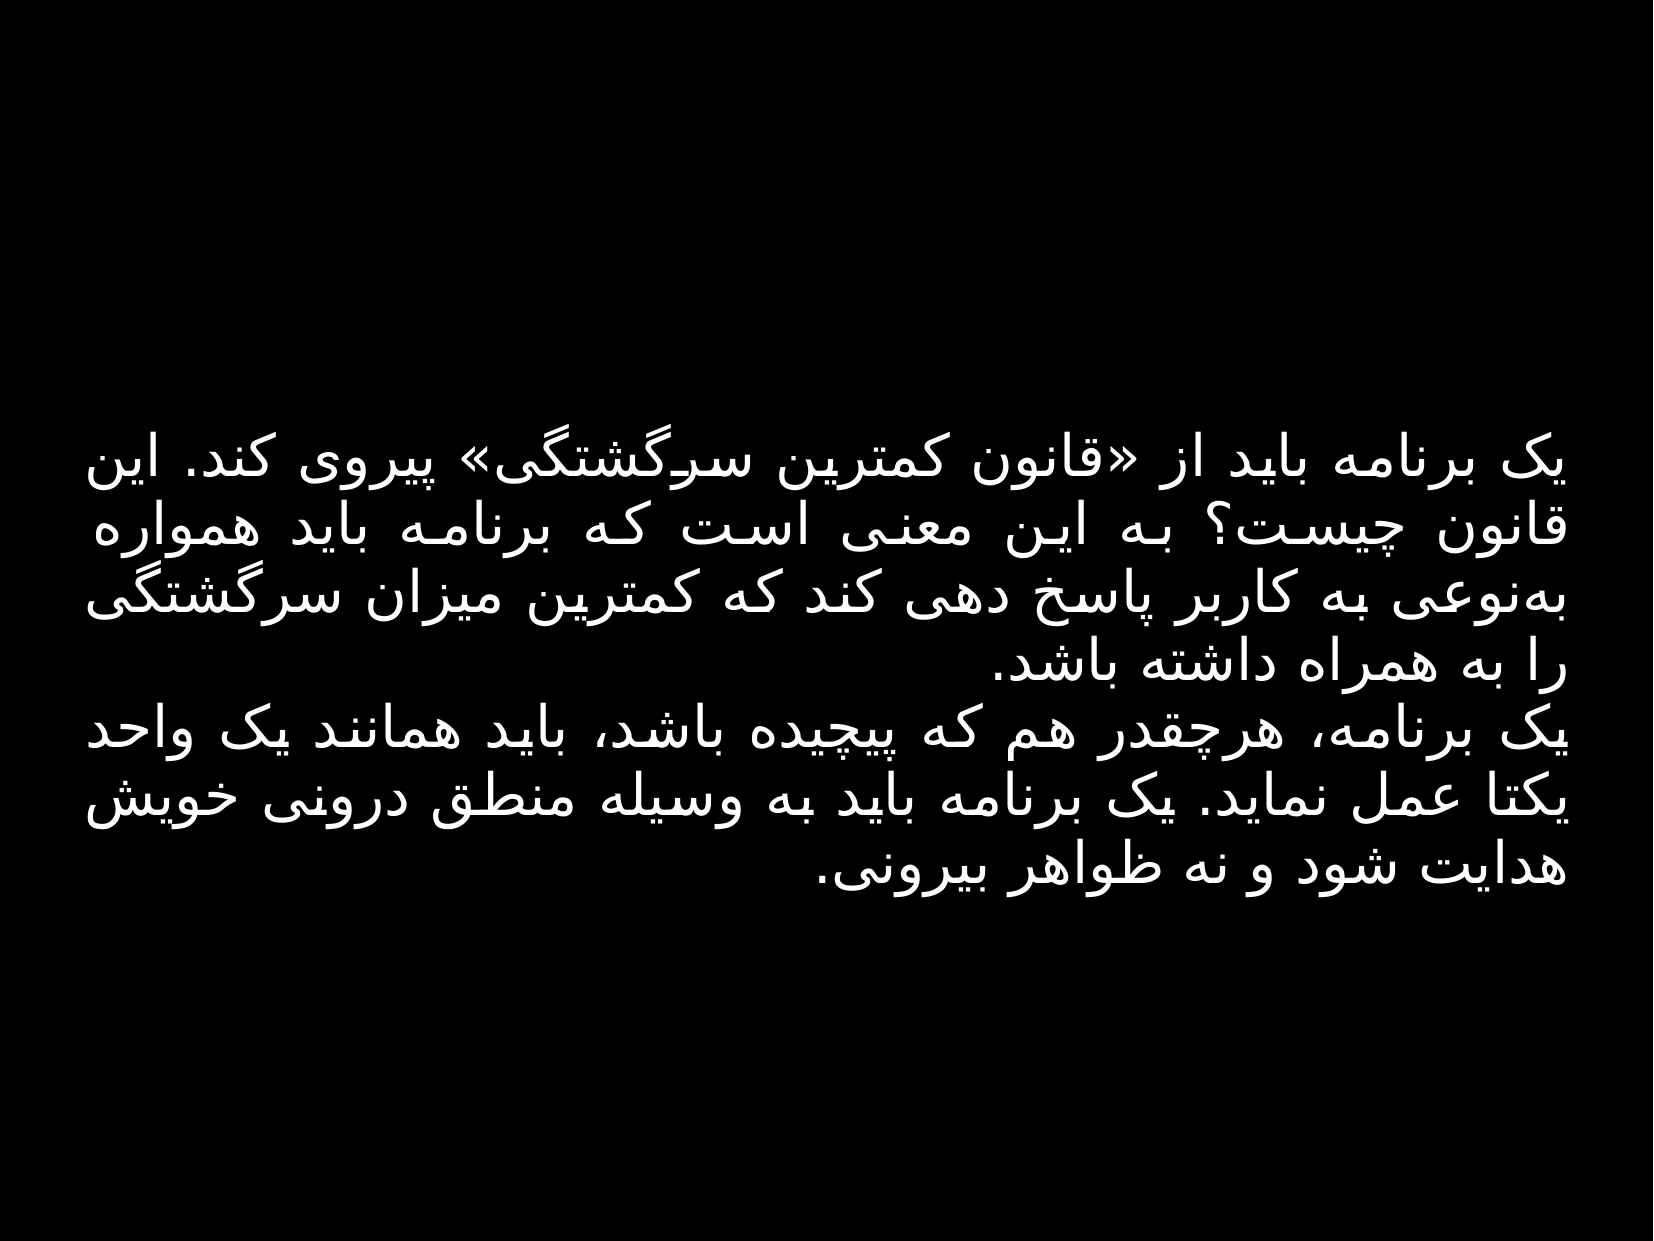

# ی‫ک برنامه باید از «قانون کمترین سرگشتگی» پیروی کند. این قانون چیست؟ به این معنی است که برنامه باید همواره به‌نوعی به کاربر پاسخ دهی کند که کمترین میزان سرگشتگی را به همراه داشته باشد.‬
‫یک برنامه، هرچقدر هم که پیچیده باشد، باید همانند یک واحد یکتا عمل نماید. یک برنامه باید به وسیله منطق درونی خویش‬ ‫هدایت شود و نه ظواهر بیرونی.‬